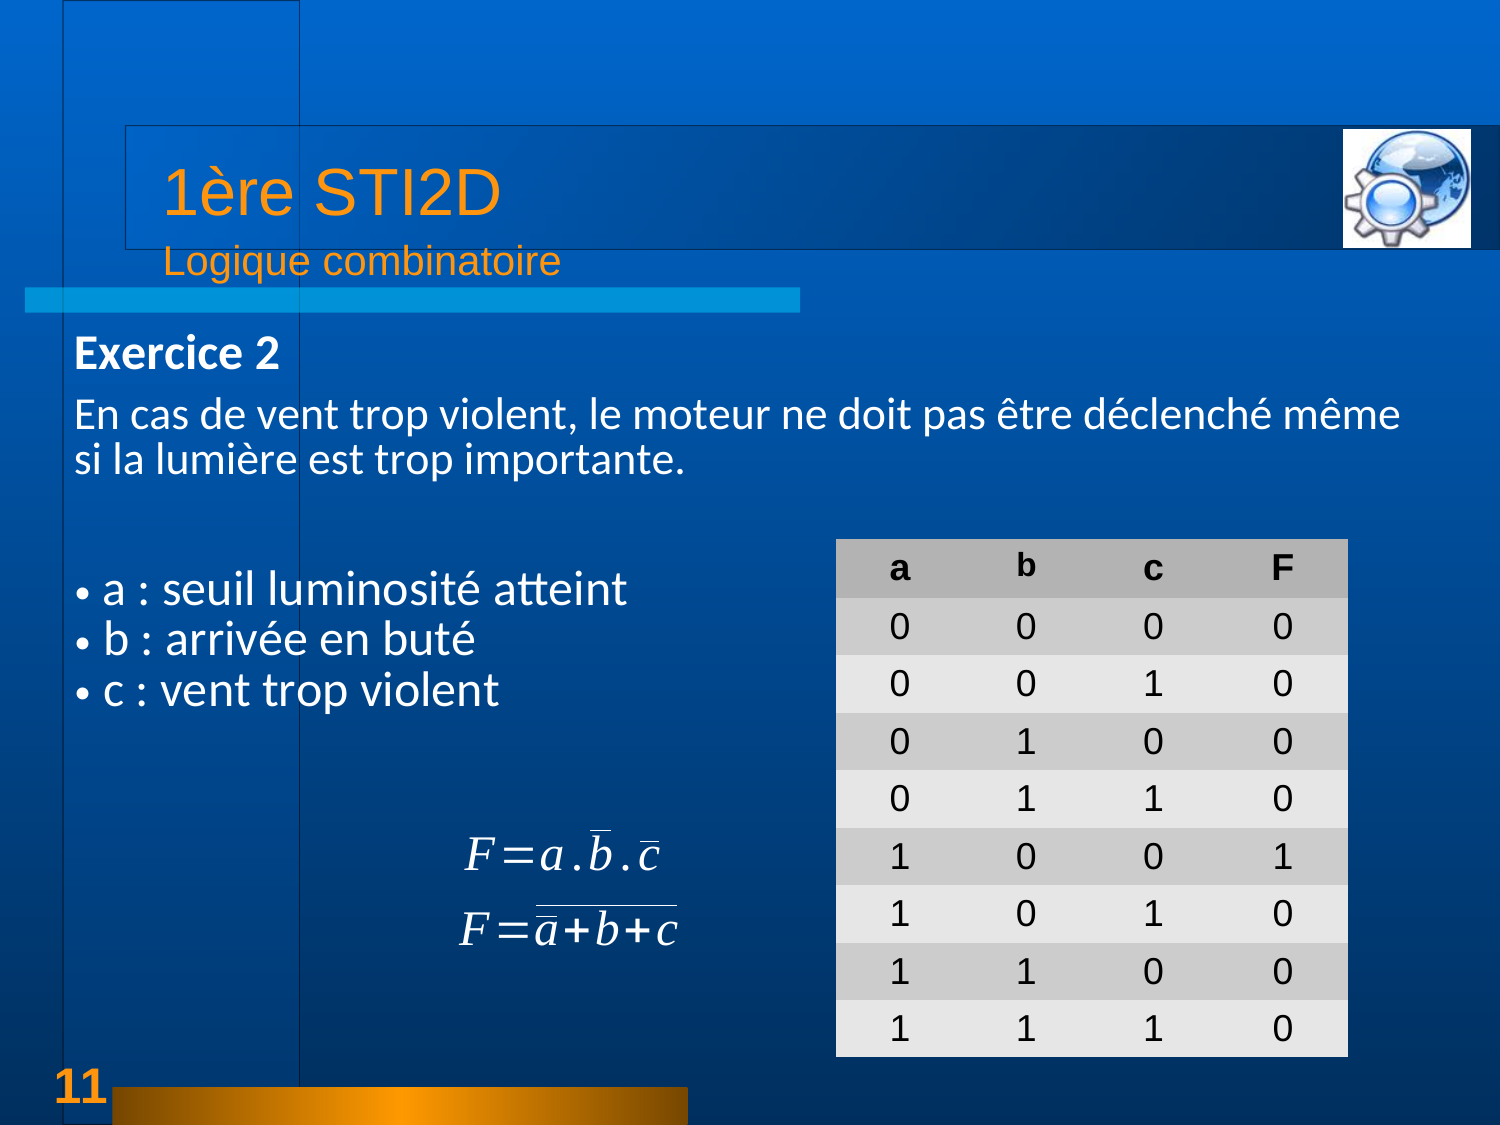

Exercice 2
En cas de vent trop violent, le moteur ne doit pas être déclenché même si la lumière est trop importante.
| a | b | c | F |
| --- | --- | --- | --- |
| 0 | 0 | 0 | 0 |
| 0 | 0 | 1 | 0 |
| 0 | 1 | 0 | 0 |
| 0 | 1 | 1 | 0 |
| 1 | 0 | 0 | 1 |
| 1 | 0 | 1 | 0 |
| 1 | 1 | 0 | 0 |
| 1 | 1 | 1 | 0 |
 a : seuil luminosité atteint
b : arrivée en buté
c : vent trop violent